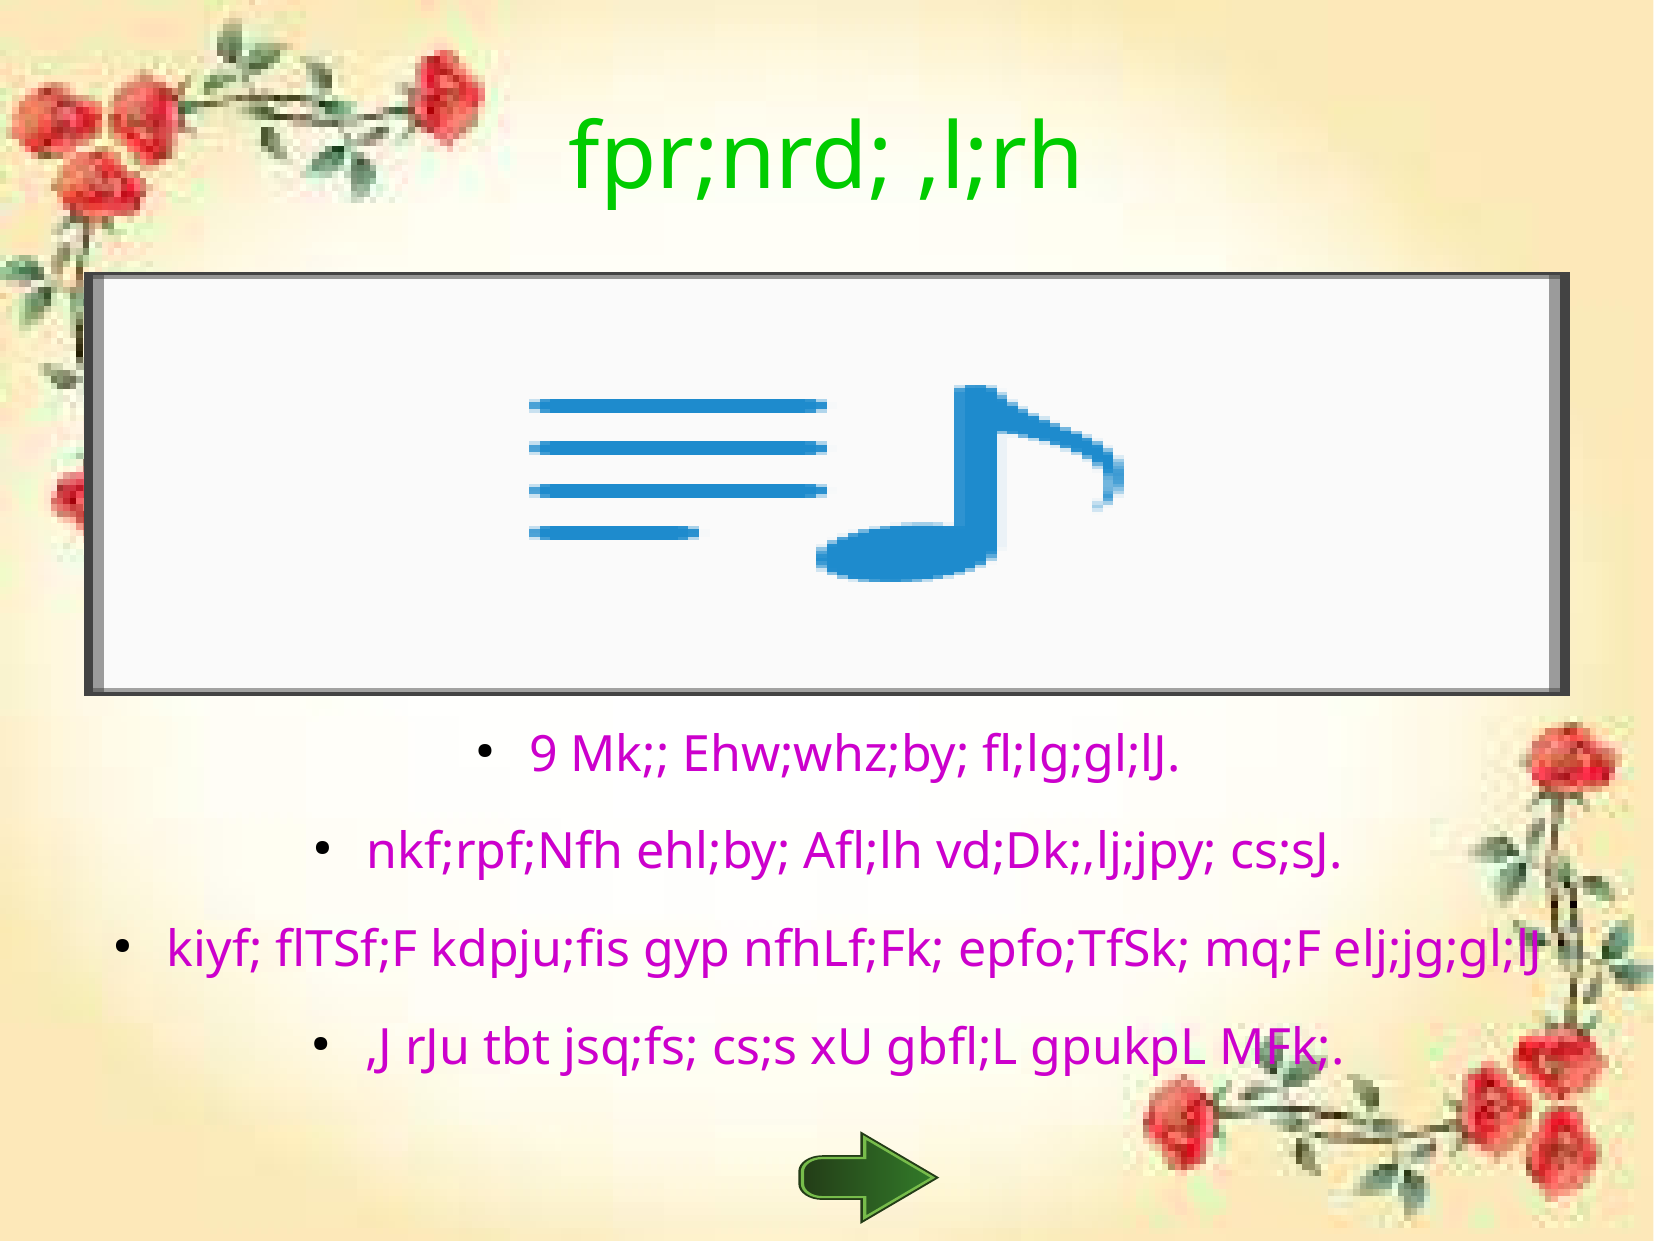

#
fpr;nrd; ,l;rh
9 Mk;; Ehw;whz;by; fl;lg;gl;lJ.
nkf;rpf;Nfh ehl;by; Afl;lh vd;Dk;,lj;jpy; cs;sJ.
kiyf; flTSf;F kdpju;fis gyp nfhLf;Fk; epfo;TfSk; mq;F elj;jg;gl;lJ
,J rJu tbt jsq;fs; cs;s xU gbfl;L gpukpL MFk;.